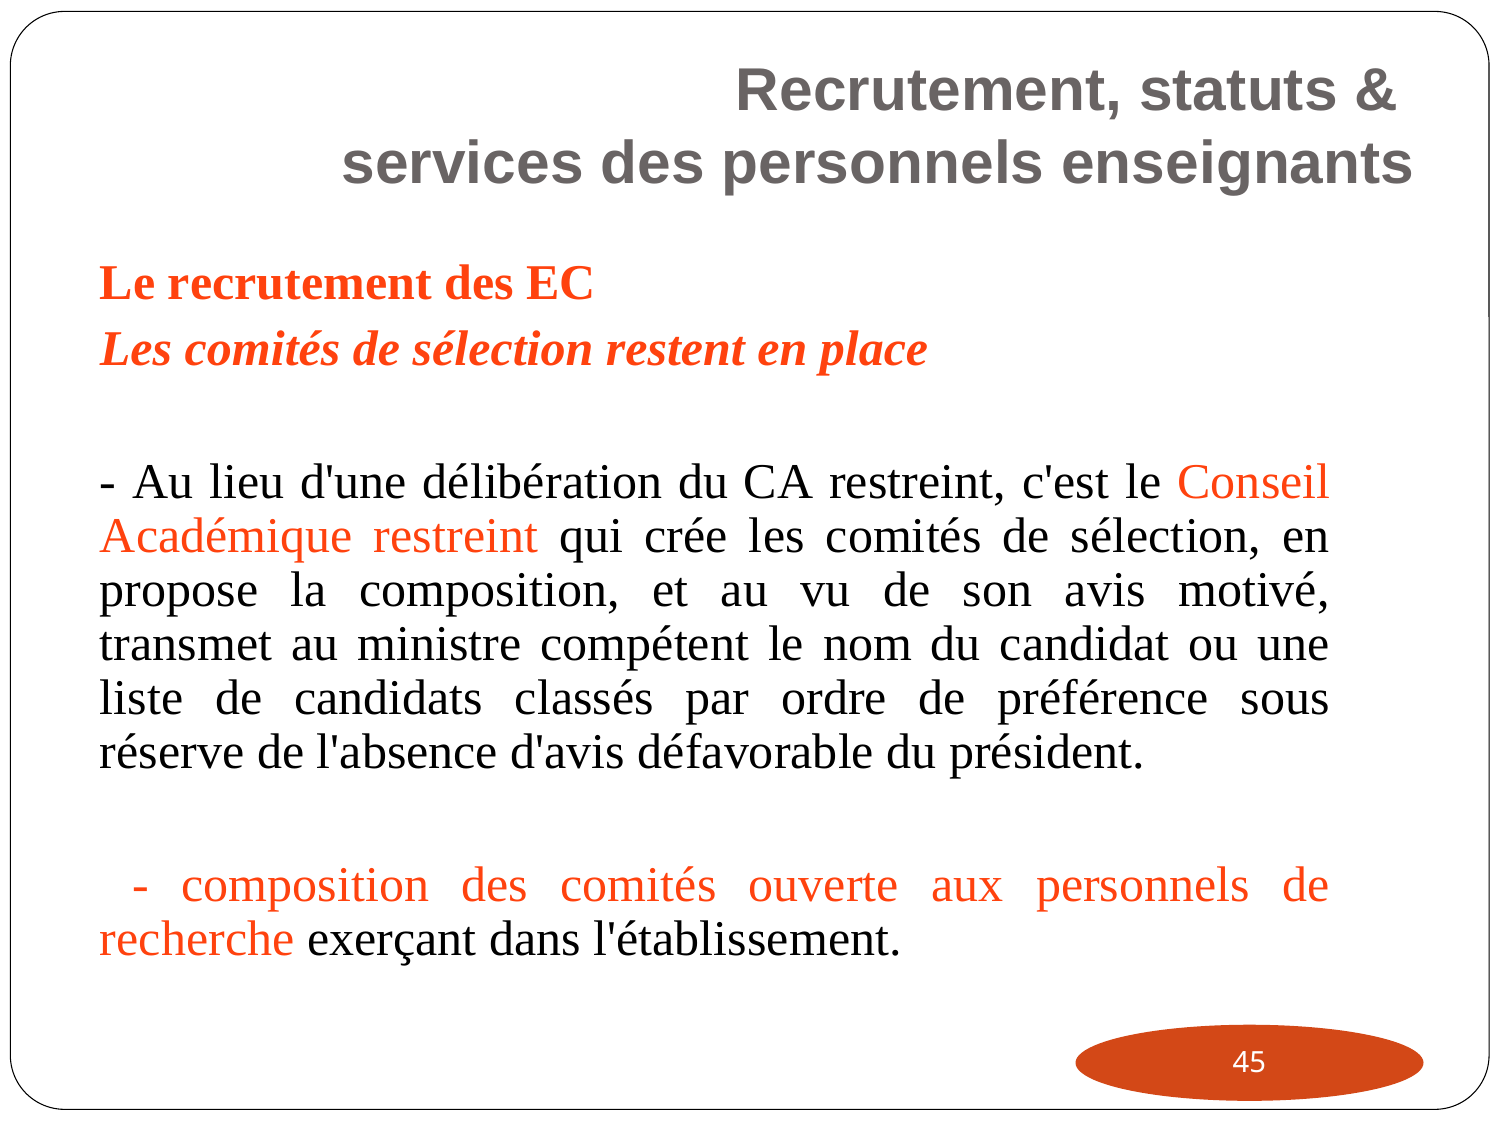

Recrutement, statuts &
services des personnels enseignants
Le recrutement des EC
Les comités de sélection restent en place
- Au lieu d'une délibération du CA restreint, c'est le Conseil Académique restreint qui crée les comités de sélection, en propose la composition, et au vu de son avis motivé, transmet au ministre compétent le nom du candidat ou une liste de candidats classés par ordre de préférence sous réserve de l'absence d'avis défavorable du président.
 - composition des comités ouverte aux personnels de recherche exerçant dans l'établissement.